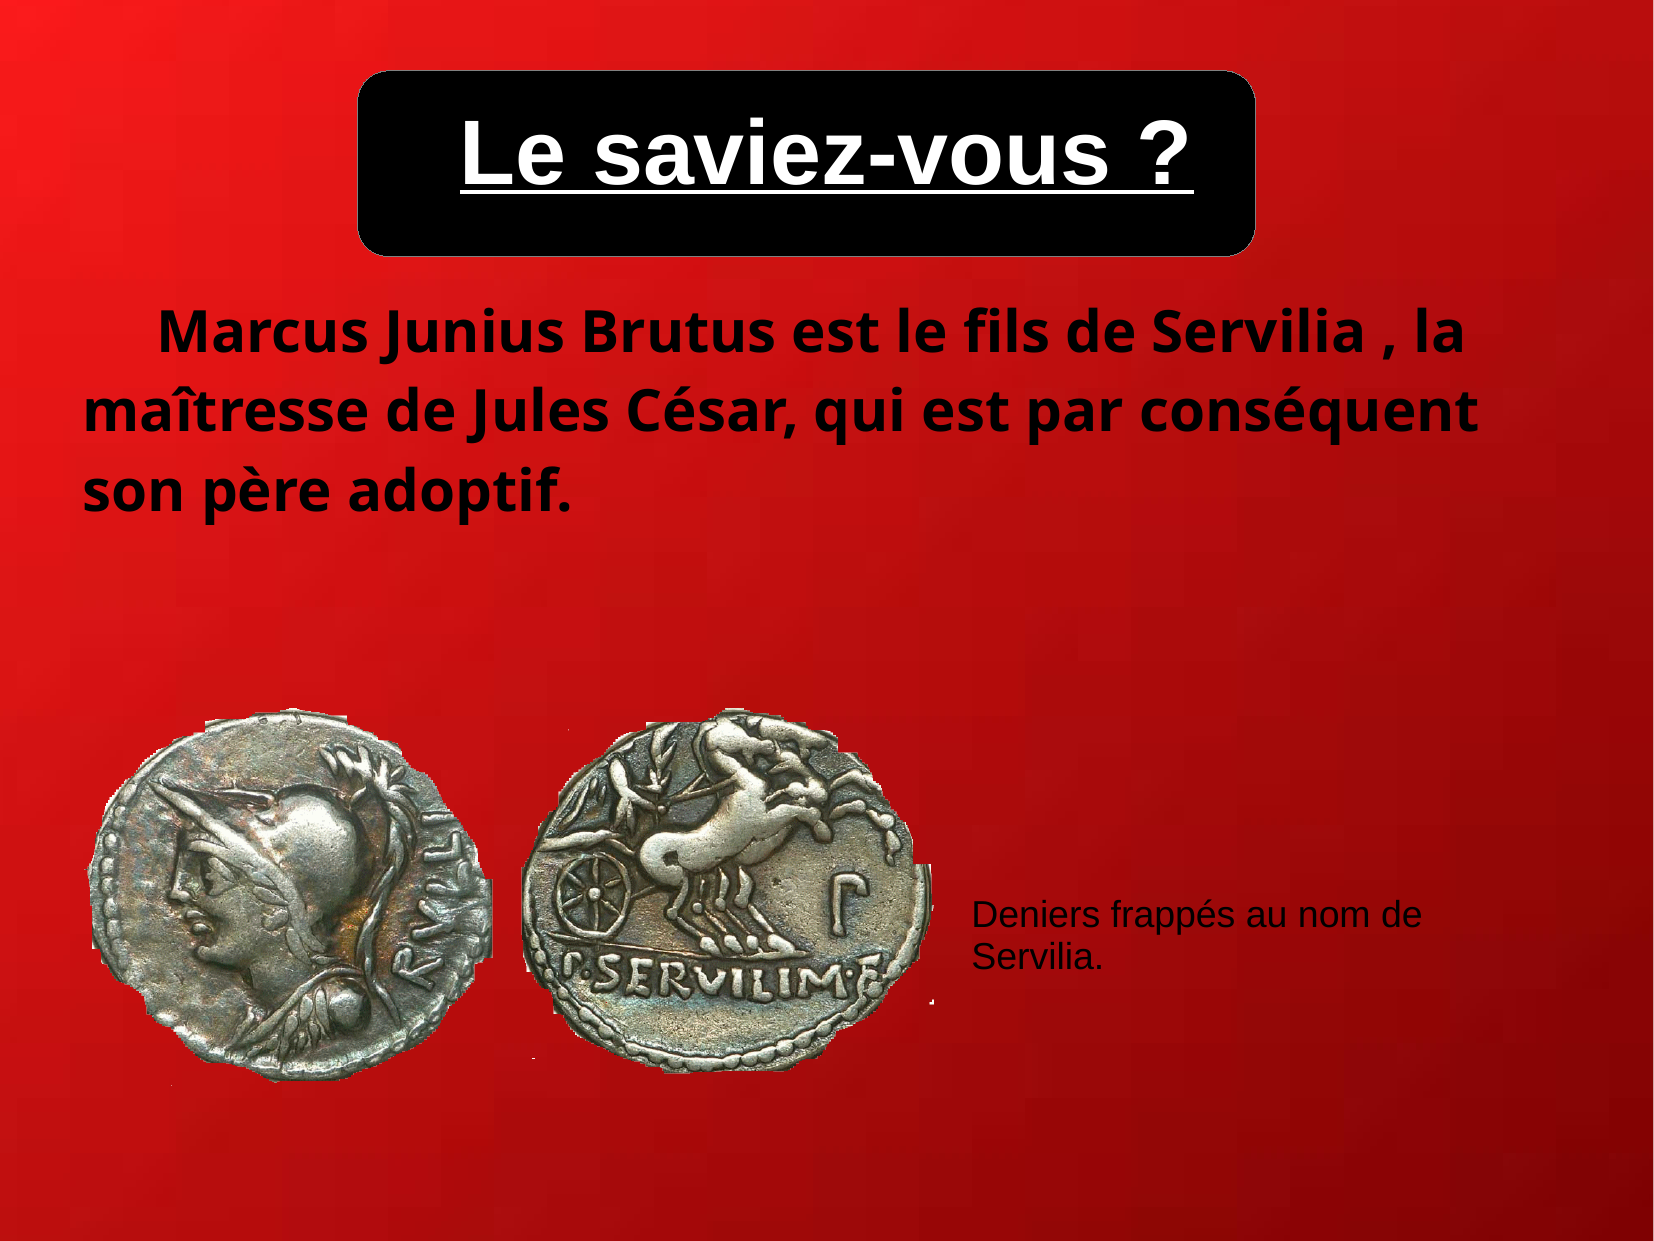

# Le saviez-vous ?
 	Marcus Junius Brutus est le fils de Servilia , la maîtresse de Jules César, qui est par conséquent son père adoptif.
Deniers frappés au nom de Servilia.